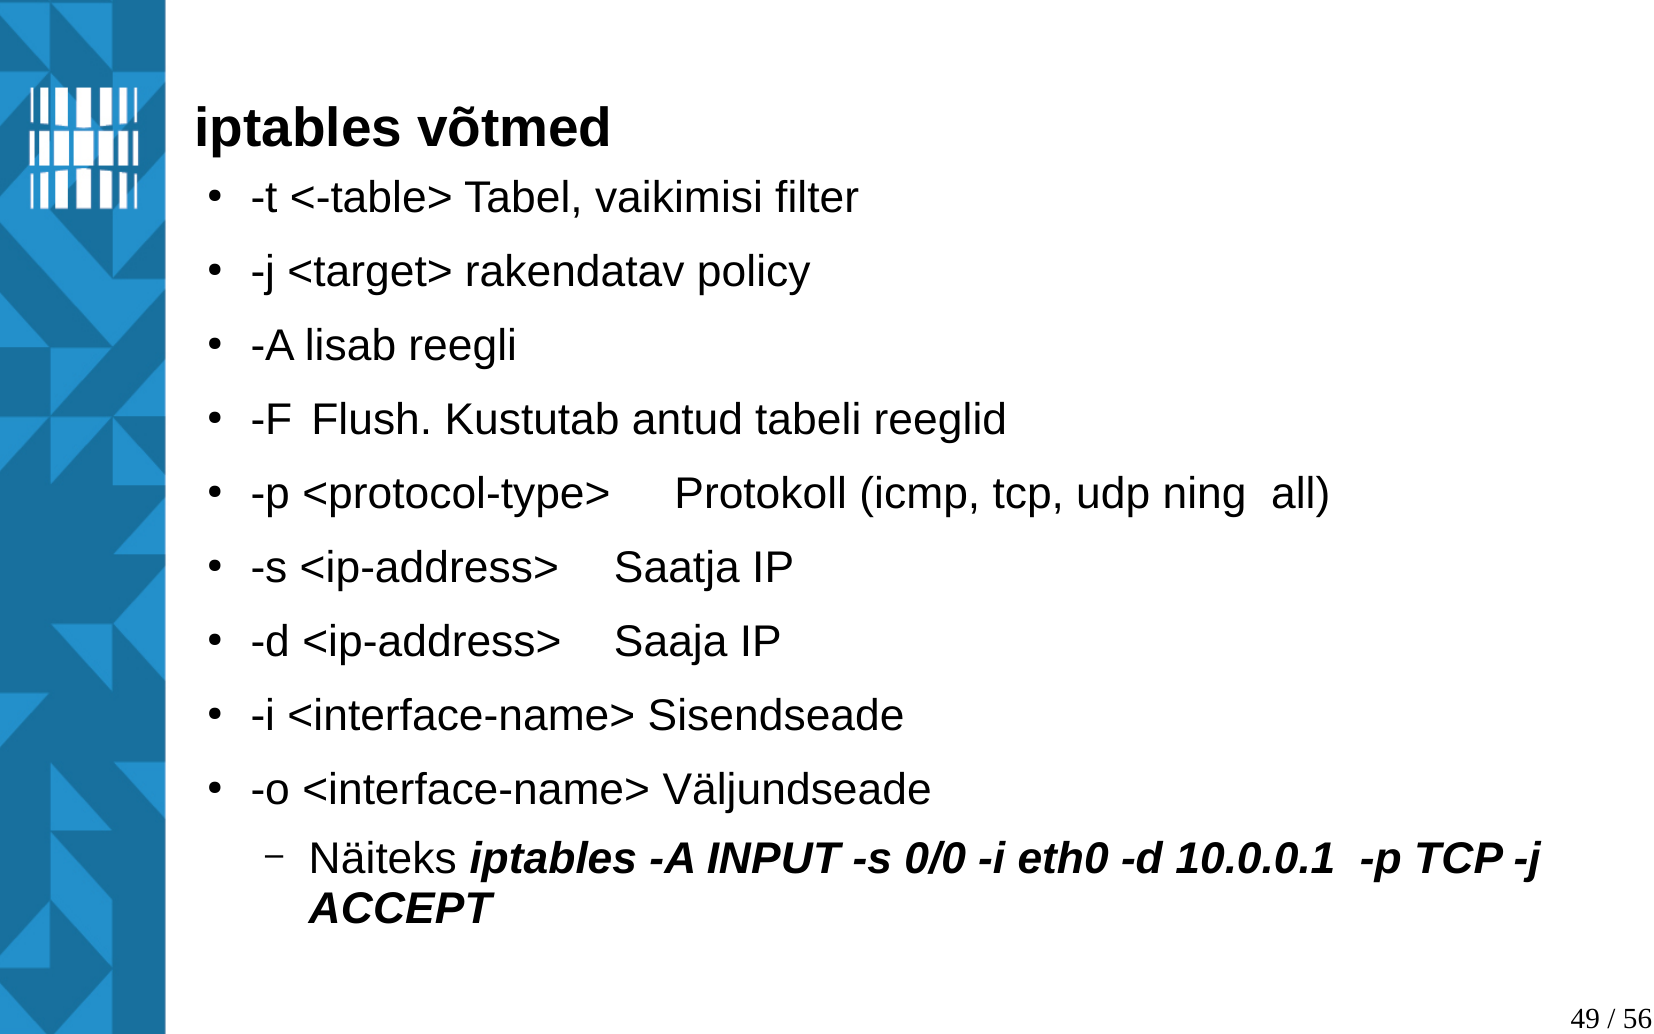

# iptables võtmed
-t <-table> Tabel, vaikimisi filter
-j <target> rakendatav policy
-A lisab reegli
-F 	Flush. Kustutab antud tabeli reeglid
-p <protocol-type> 	Protokoll (icmp, tcp, udp ning all)
-s <ip-address> 	Saatja IP
-d <ip-address> 	Saaja IP
-i <interface-name> Sisendseade
-o <interface-name> Väljundseade
Näiteks iptables -A INPUT -s 0/0 -i eth0 -d 10.0.0.1 -p TCP -j ACCEPT
49